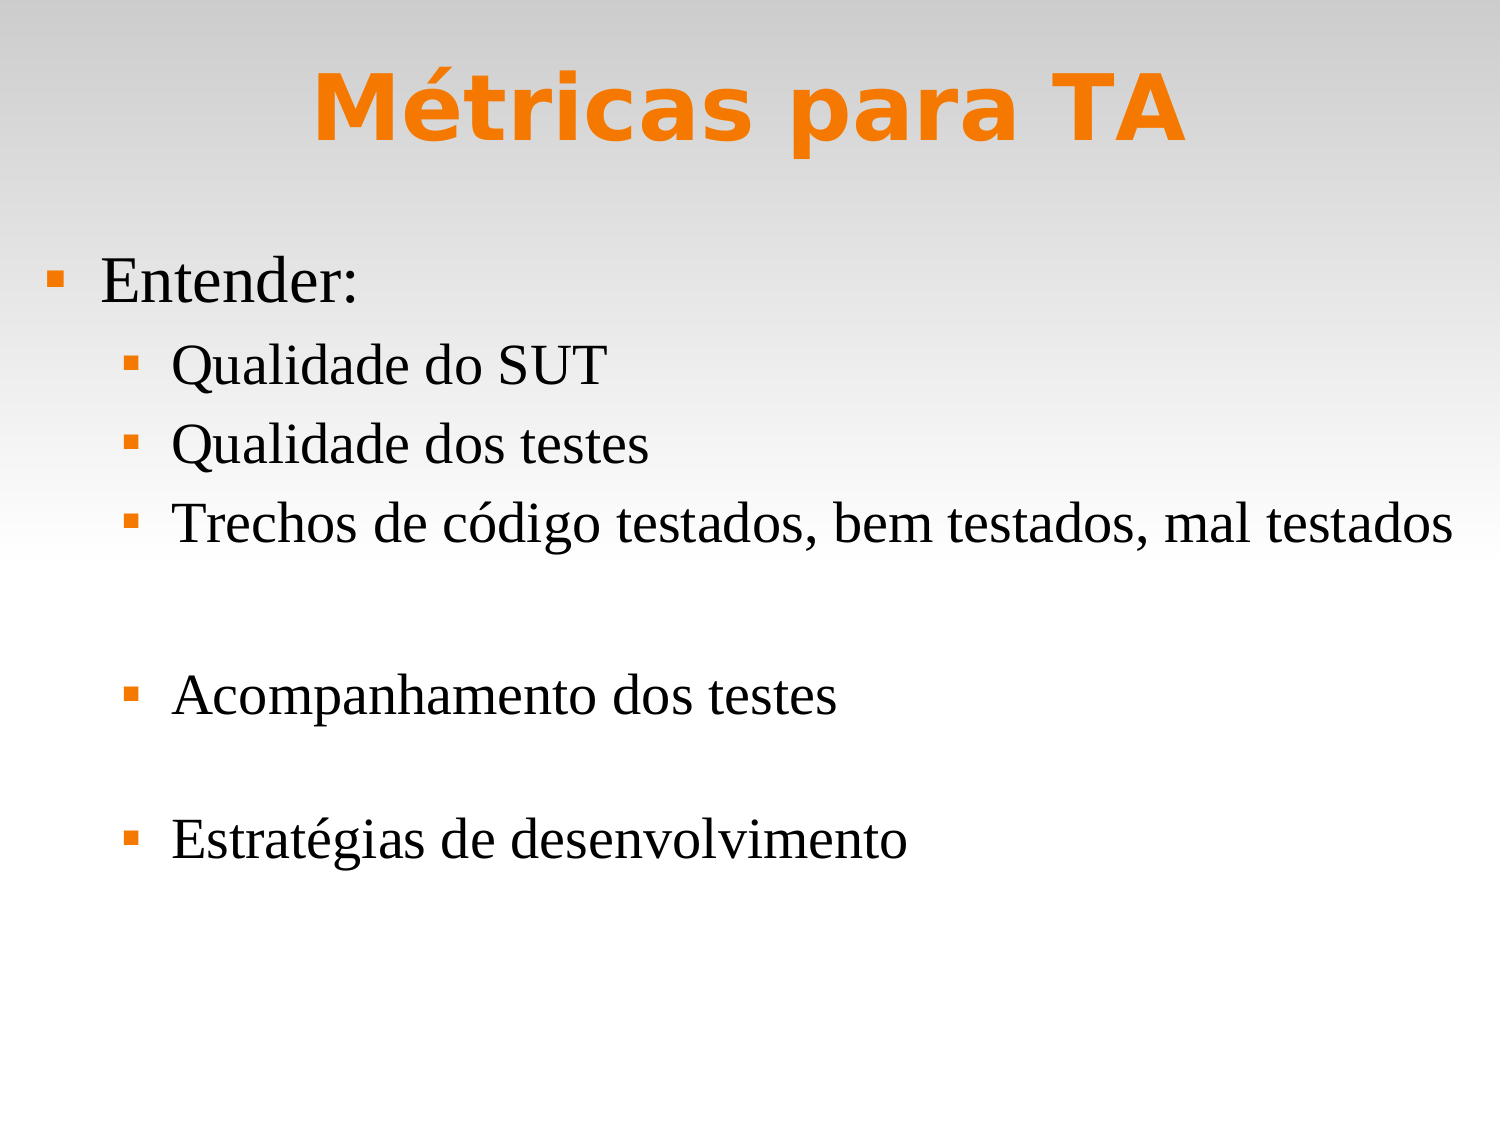

# Métricas para TA
Entender:
Qualidade do SUT
Qualidade dos testes
Trechos de código testados, bem testados, mal testados
Acompanhamento dos testes
Estratégias de desenvolvimento